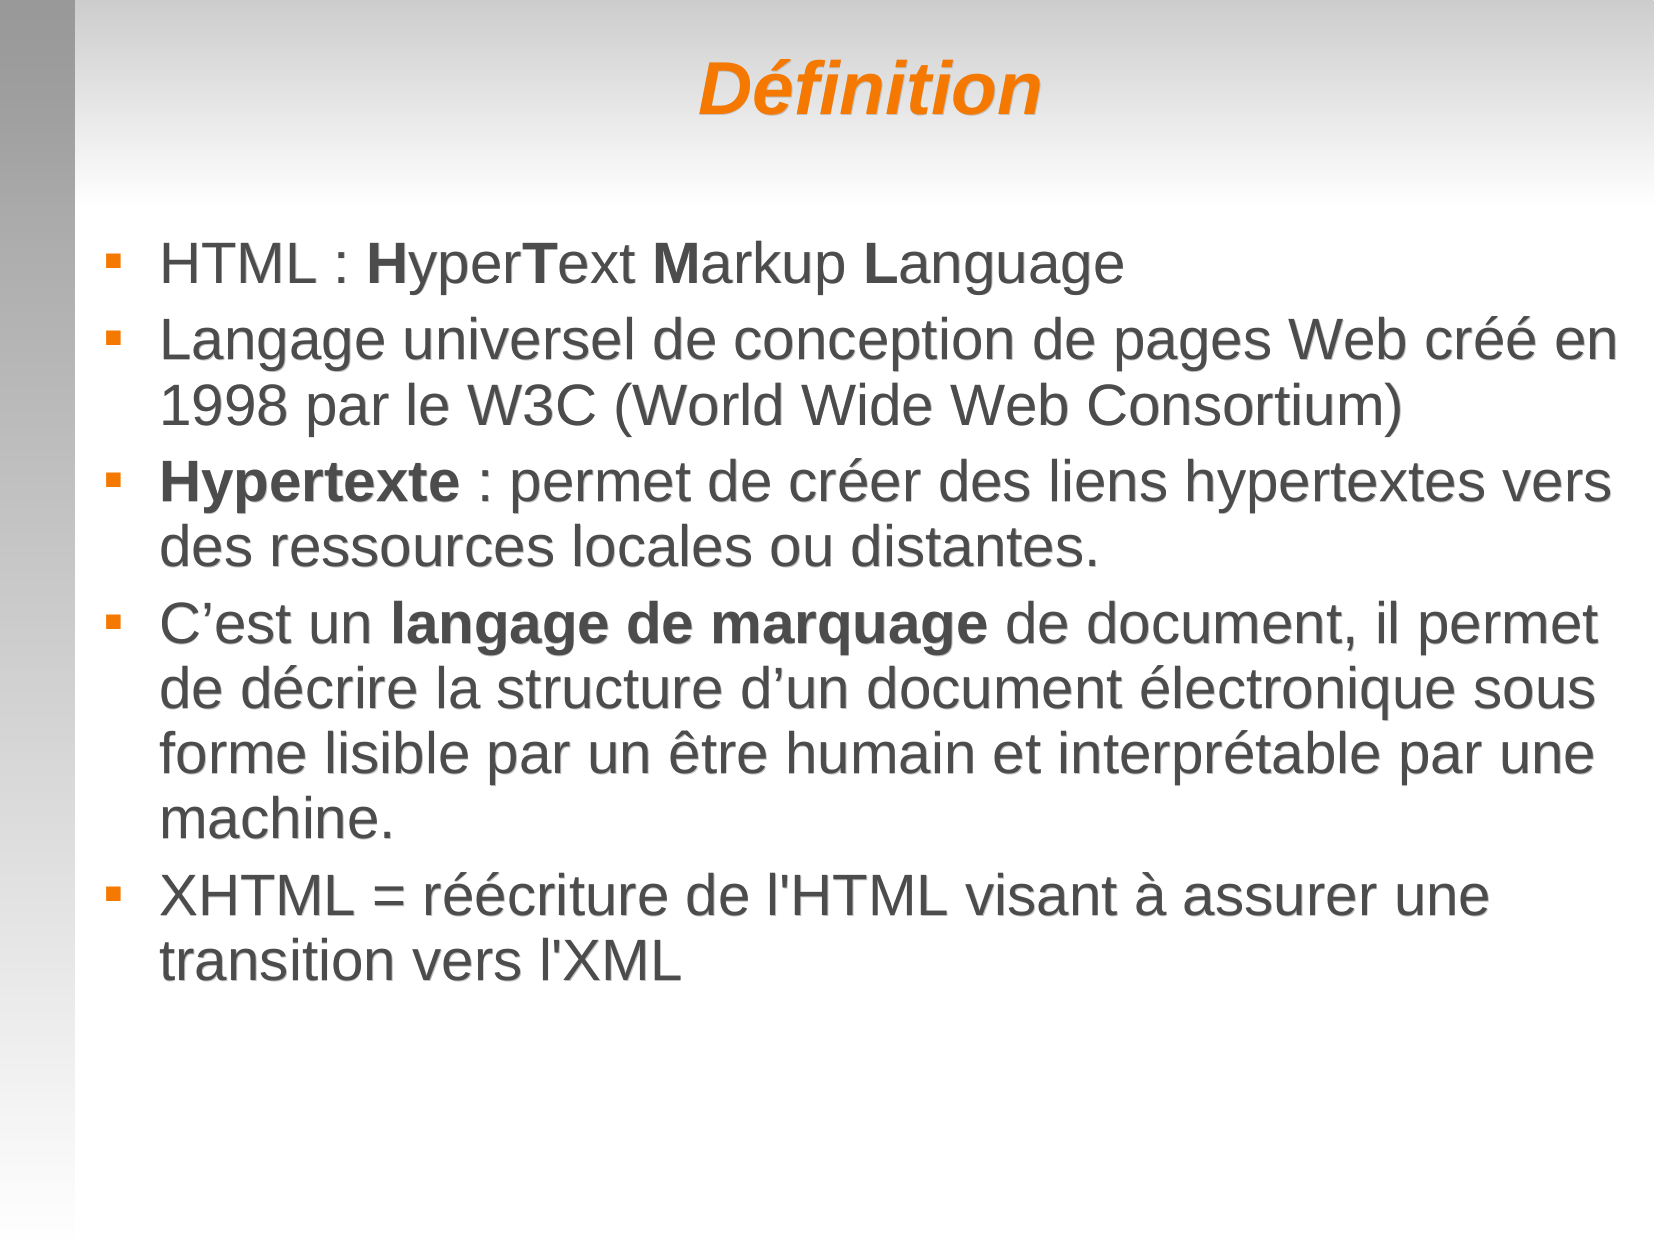

# Définition
HTML : HyperText Markup Language
Langage universel de conception de pages Web créé en 1998 par le W3C (World Wide Web Consortium)
Hypertexte : permet de créer des liens hypertextes vers des ressources locales ou distantes.
C’est un langage de marquage de document, il permet de décrire la structure d’un document électronique sous forme lisible par un être humain et interprétable par une machine.
XHTML = réécriture de l'HTML visant à assurer une transition vers l'XML